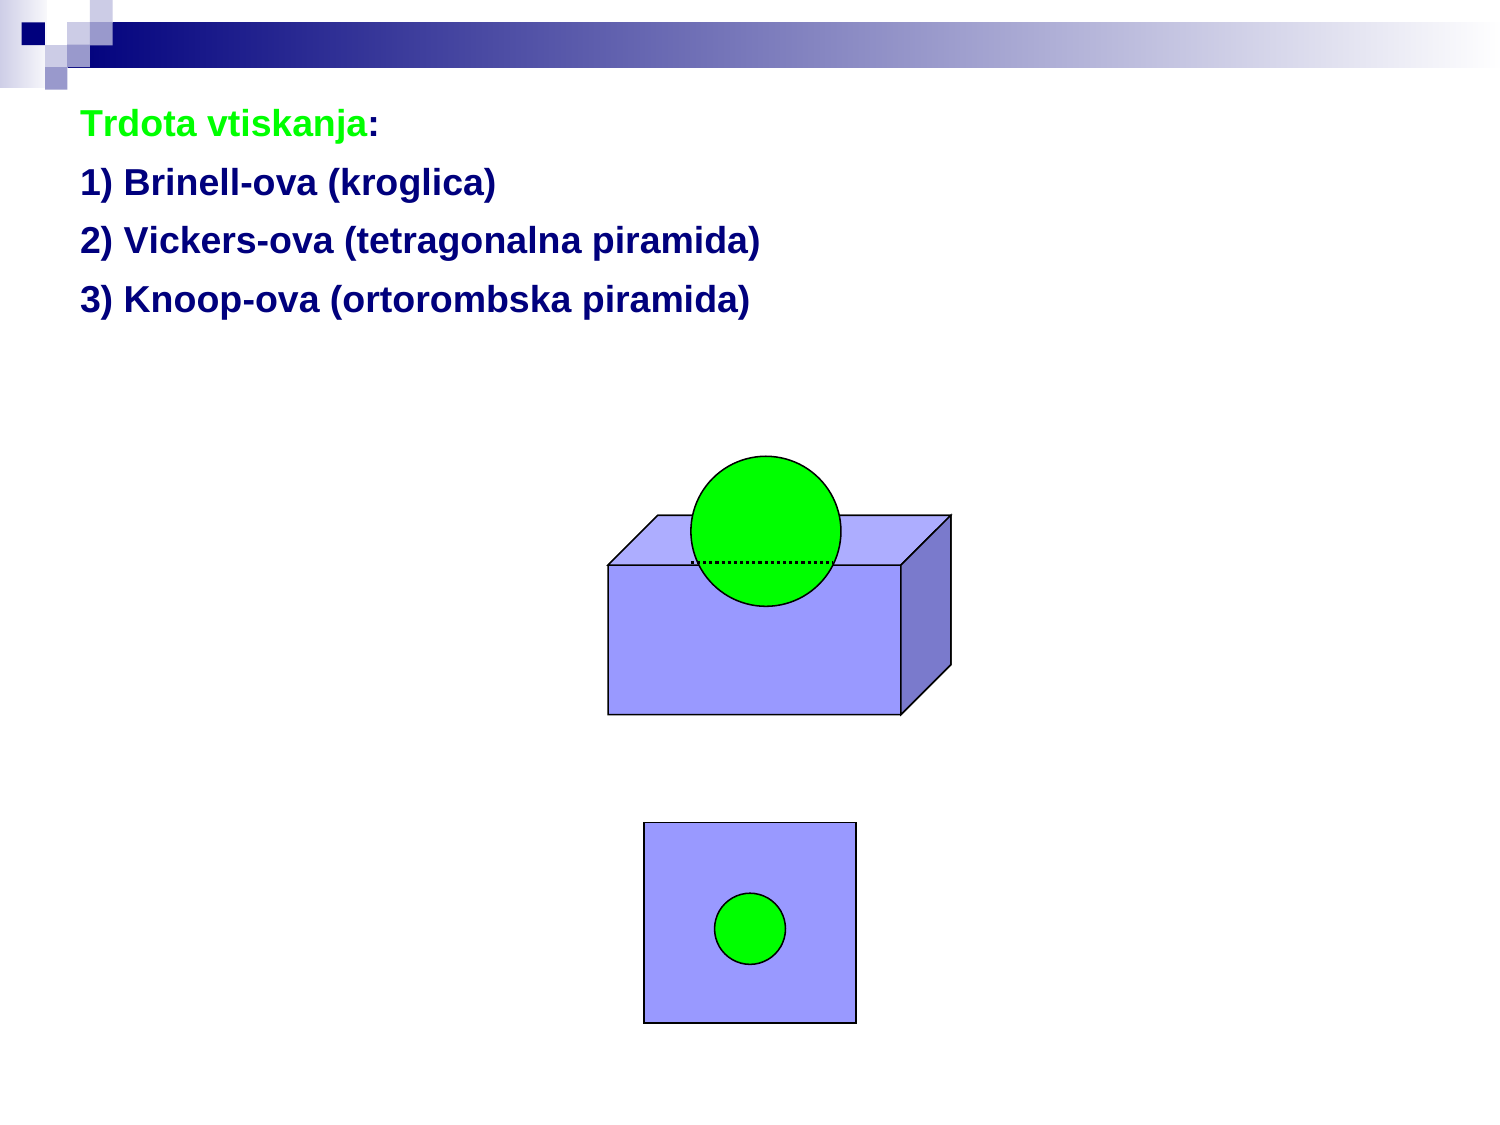

Trdota vtiskanja:
1) Brinell-ova (kroglica)
2) Vickers-ova (tetragonalna piramida)
3) Knoop-ova (ortorombska piramida)